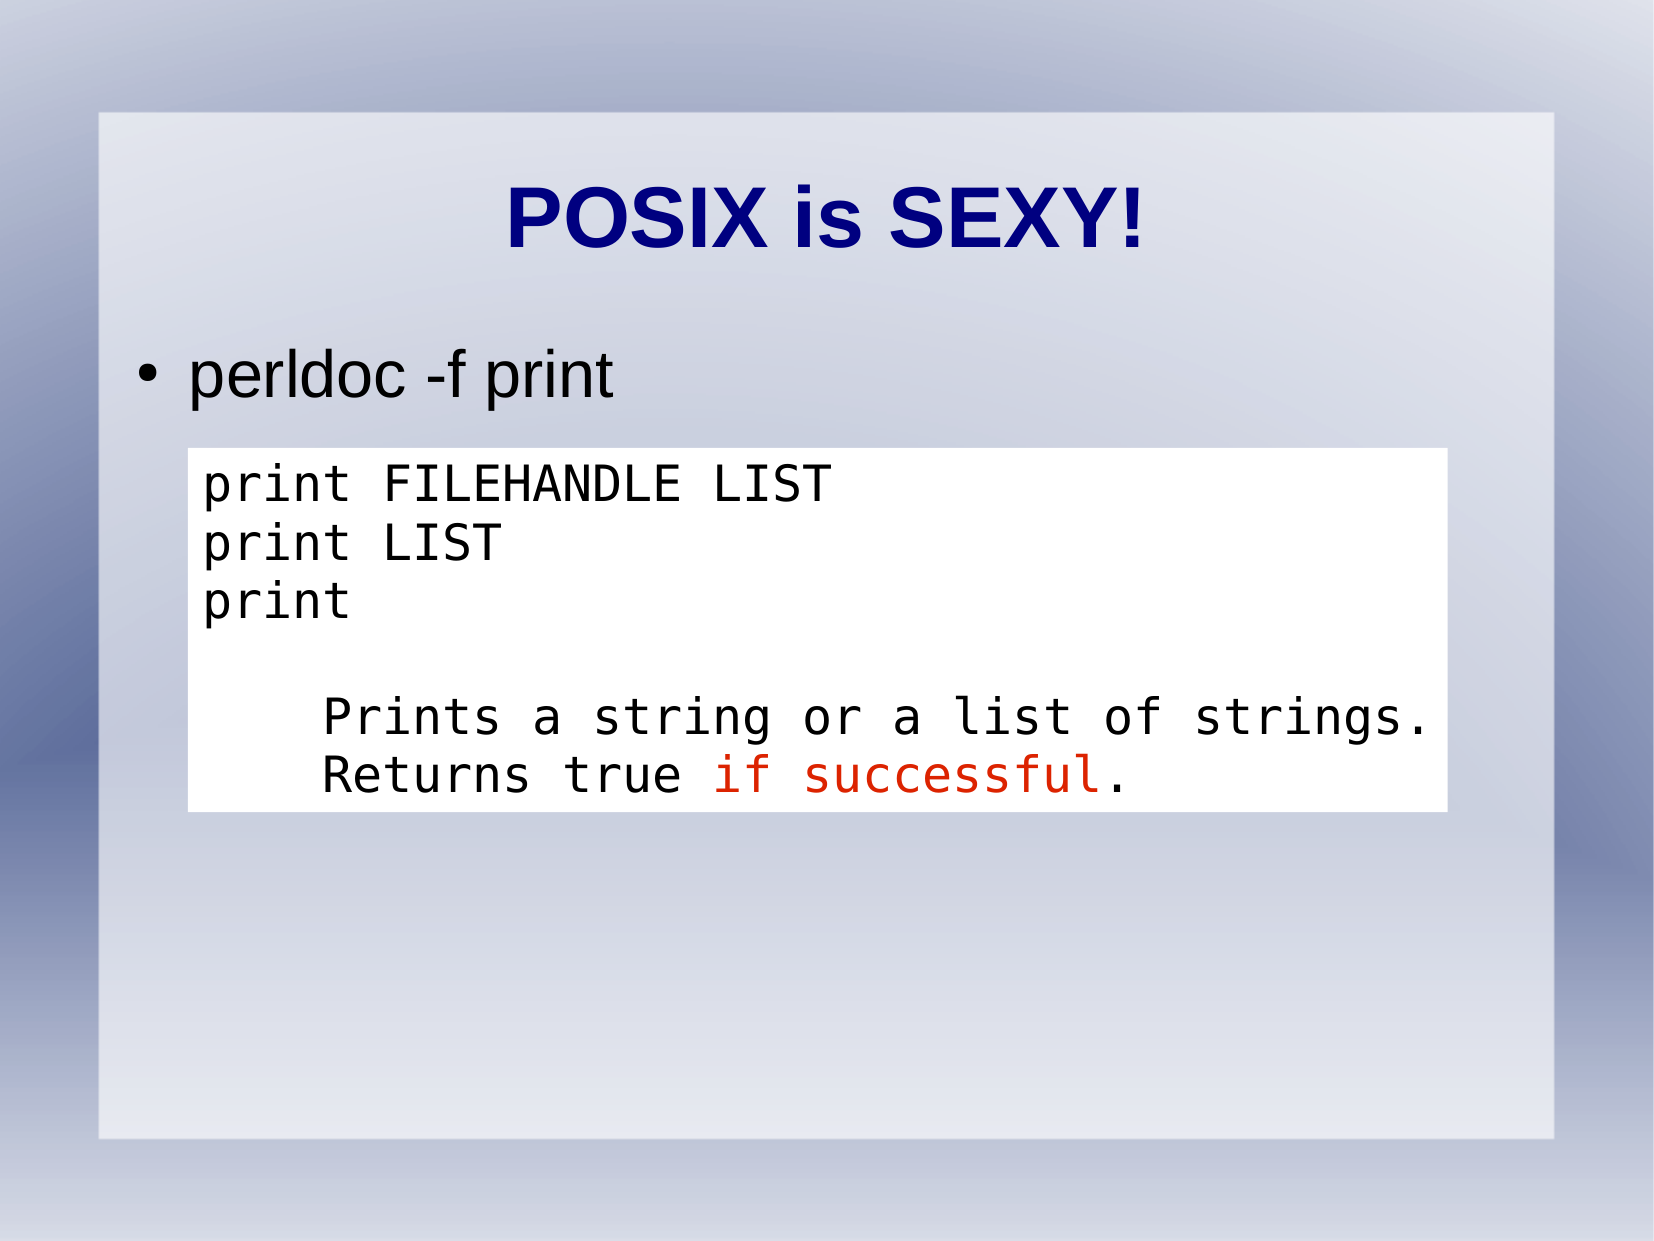

# POSIX is SEXY!
perldoc -f print
print FILEHANDLE LIST
print LIST
print
 Prints a string or a list of strings.
 Returns true if successful.